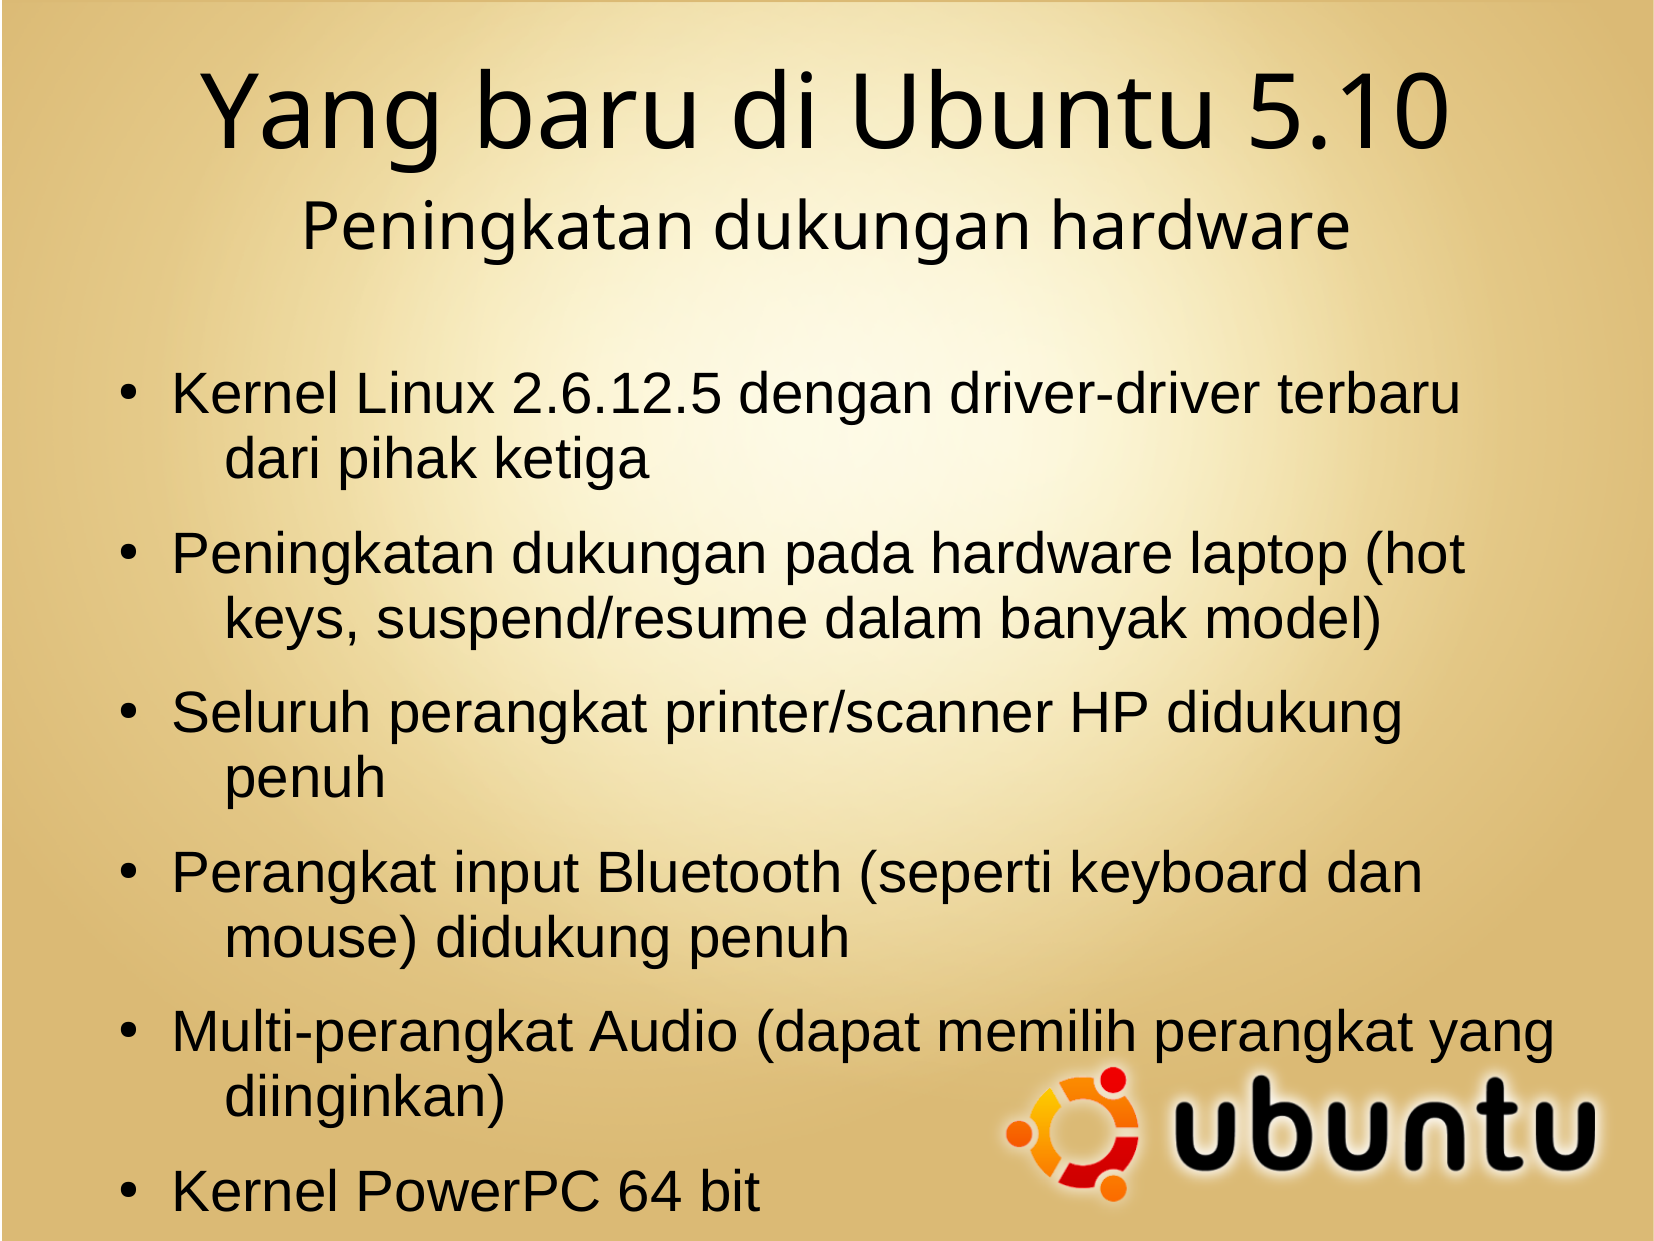

# Yang baru di Ubuntu 5.10 Peningkatan dukungan hardware
Kernel Linux 2.6.12.5 dengan driver-driver terbaru dari pihak ketiga
Peningkatan dukungan pada hardware laptop (hot keys, suspend/resume dalam banyak model)
Seluruh perangkat printer/scanner HP didukung penuh
Perangkat input Bluetooth (seperti keyboard dan mouse) didukung penuh
Multi-perangkat Audio (dapat memilih perangkat yang diinginkan)
Kernel PowerPC 64 bit